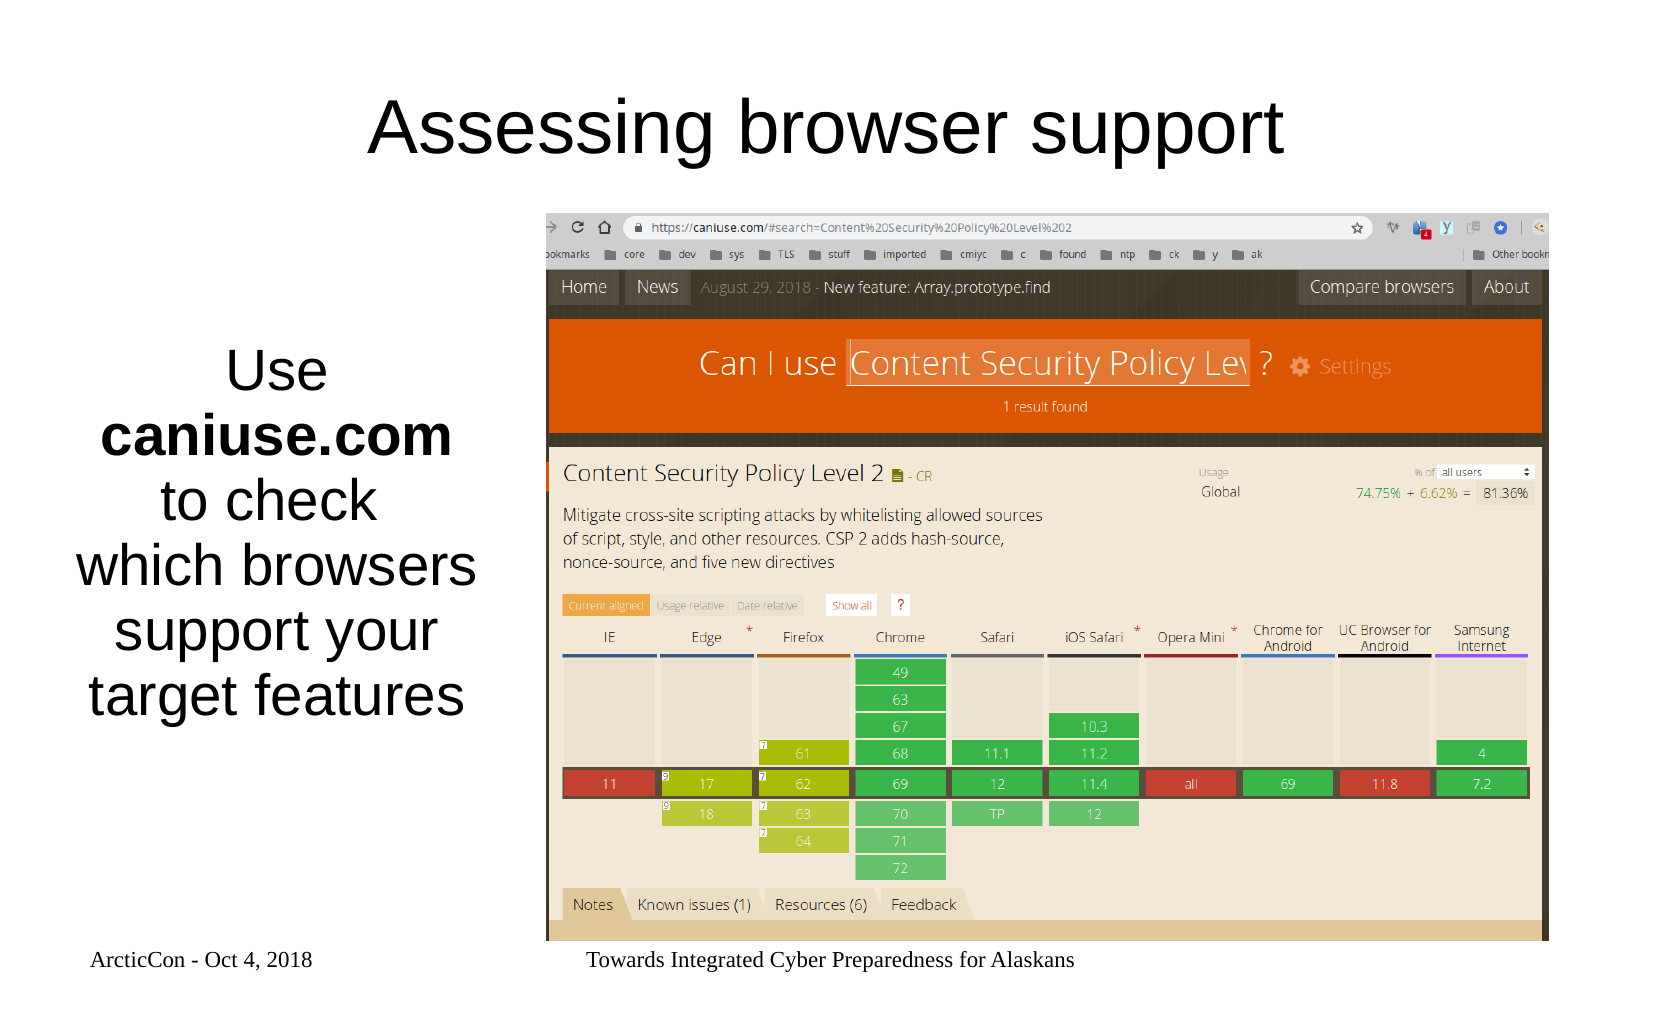

# Assessing browser support
Use caniuse.com to check
which browsers support your target features